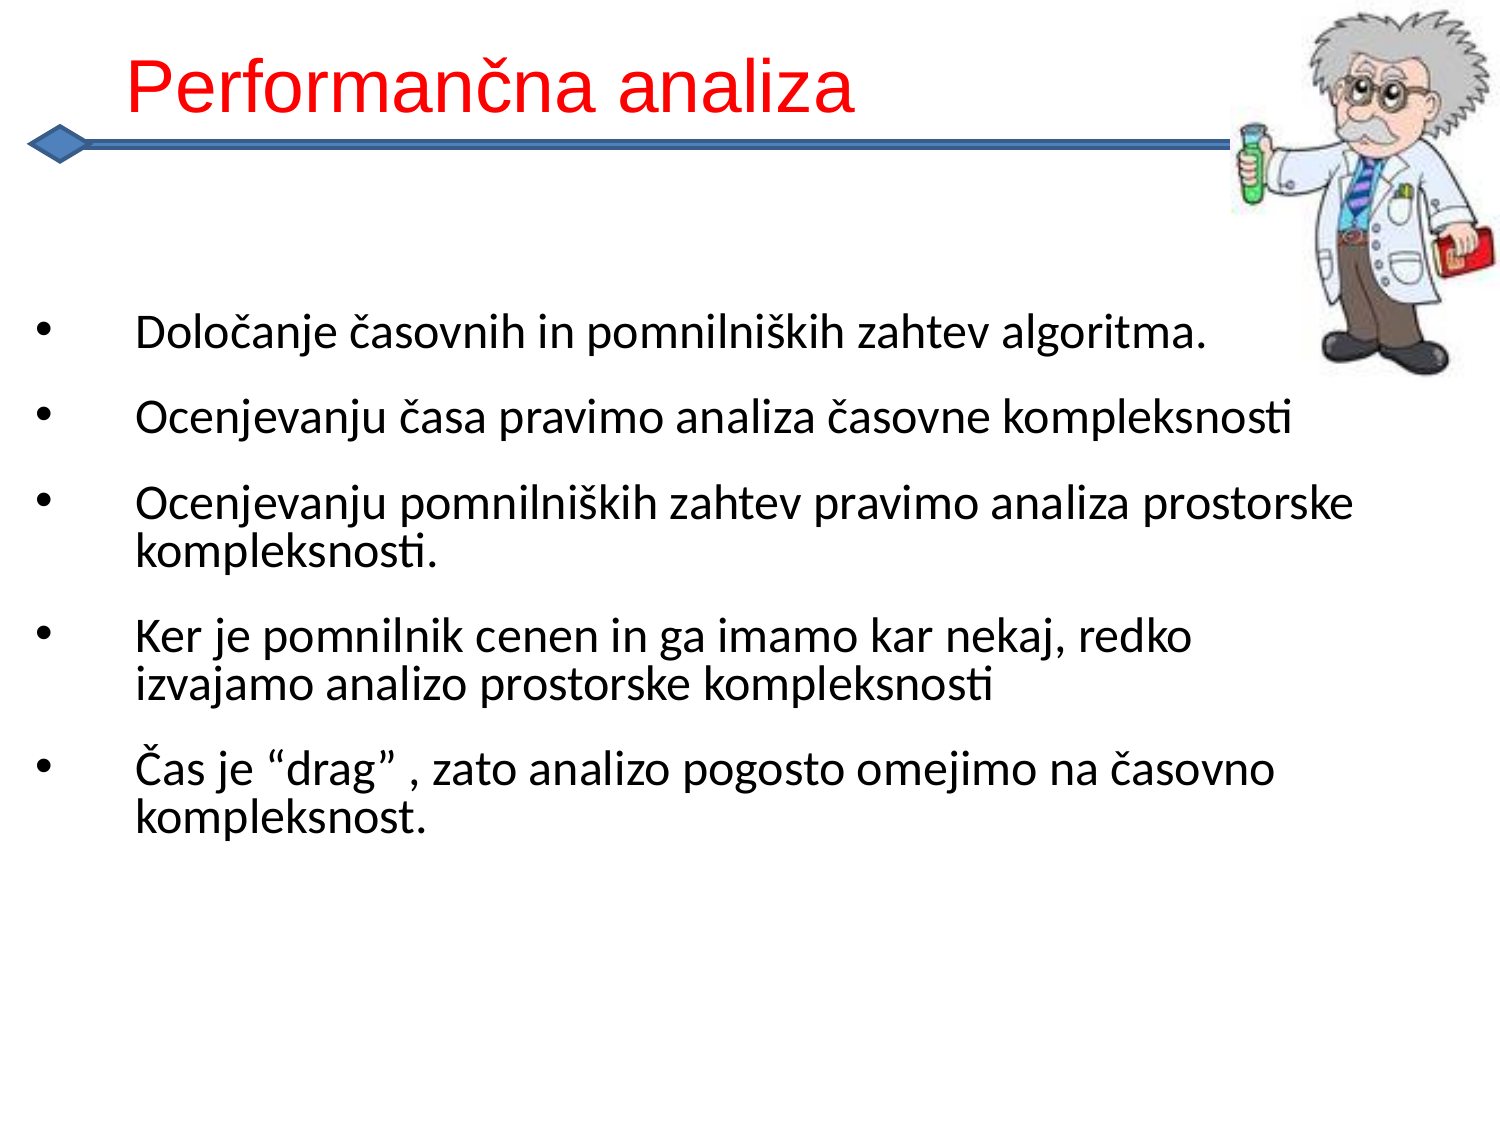

# Performančna analiza
Določanje časovnih in pomnilniških zahtev algoritma.
Ocenjevanju časa pravimo analiza časovne kompleksnosti
Ocenjevanju pomnilniških zahtev pravimo analiza prostorske kompleksnosti.
Ker je pomnilnik cenen in ga imamo kar nekaj, redko izvajamo analizo prostorske kompleksnosti
Čas je “drag” , zato analizo pogosto omejimo na časovno kompleksnost.